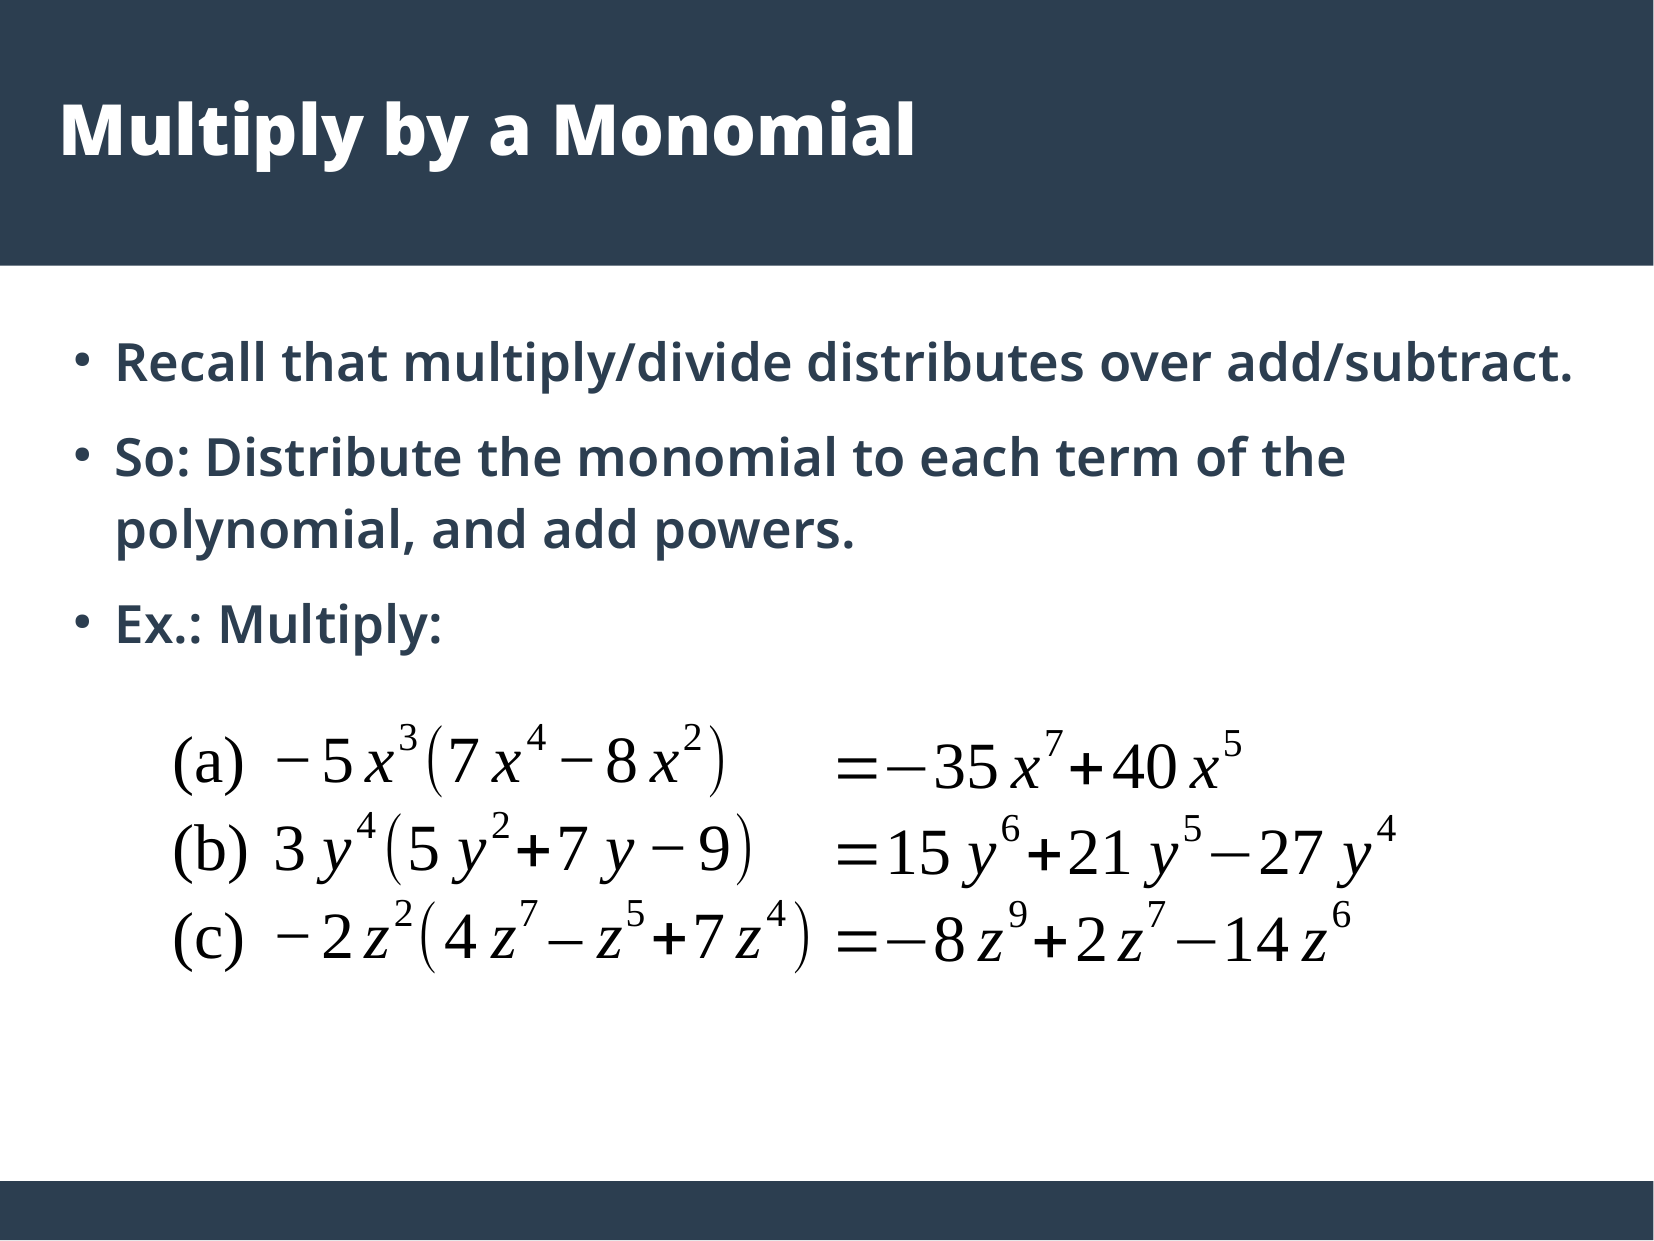

# Multiply by a Monomial
Recall that multiply/divide distributes over add/subtract.
So: Distribute the monomial to each term of the polynomial, and add powers.
Ex.: Multiply: